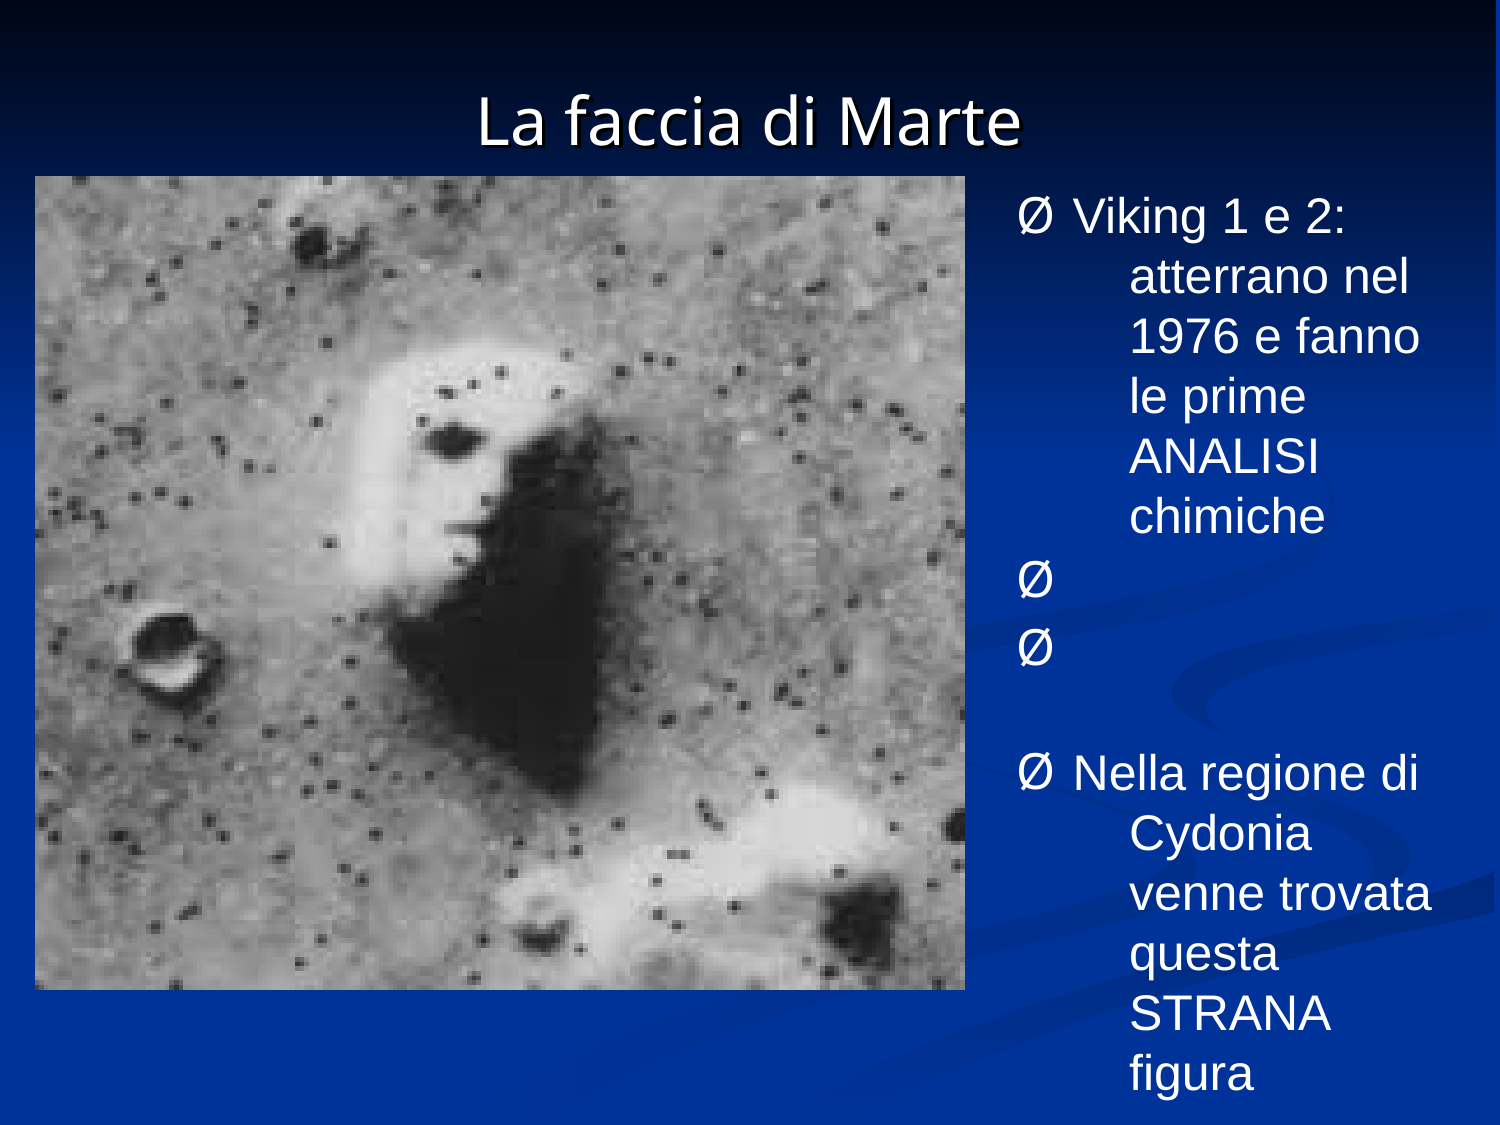

La faccia di Marte
Viking 1 e 2: atterrano nel 1976 e fanno le prime ANALISI chimiche
Nella regione di Cydonia venne trovata questa STRANA figura